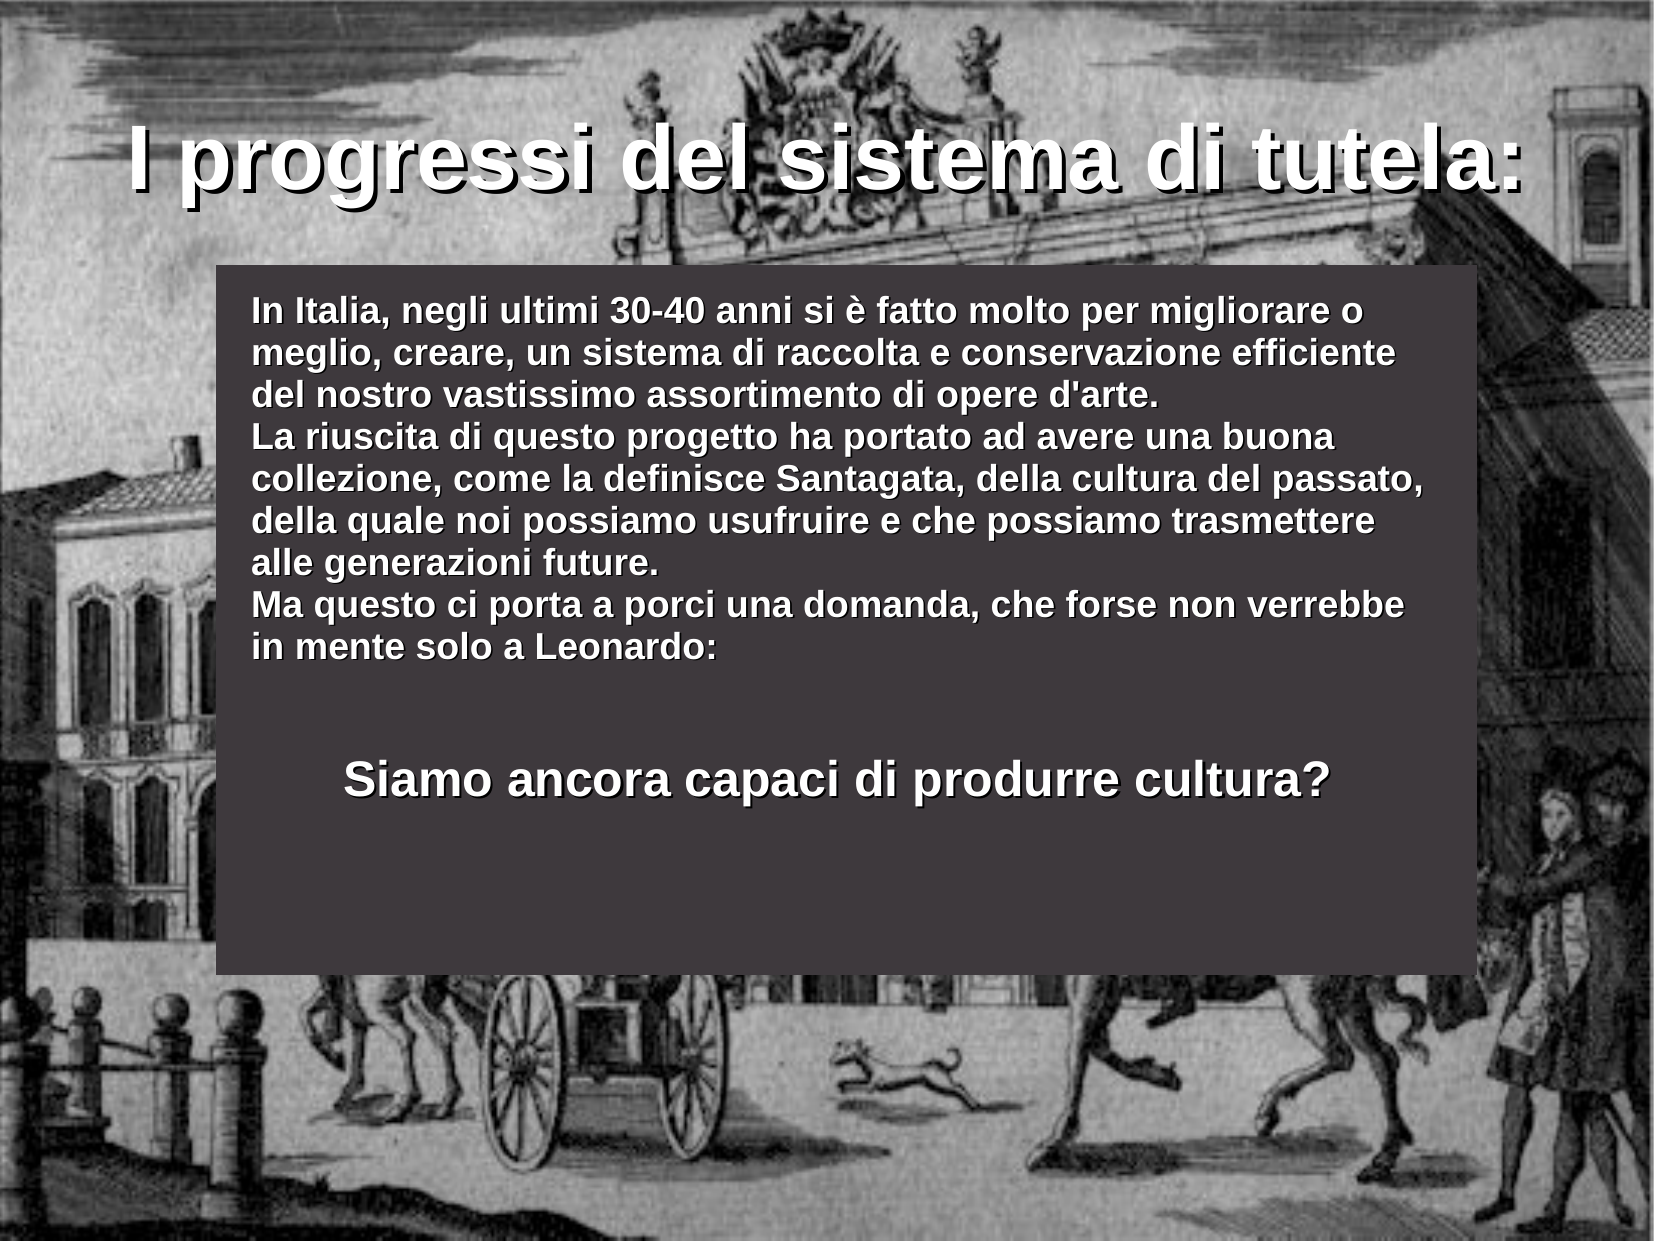

# I progressi del sistema di tutela:
In Italia, negli ultimi 30-40 anni si è fatto molto per migliorare o meglio, creare, un sistema di raccolta e conservazione efficiente del nostro vastissimo assortimento di opere d'arte.
La riuscita di questo progetto ha portato ad avere una buona collezione, come la definisce Santagata, della cultura del passato, della quale noi possiamo usufruire e che possiamo trasmettere alle generazioni future.
Ma questo ci porta a porci una domanda, che forse non verrebbe in mente solo a Leonardo:
Siamo ancora capaci di produrre cultura?